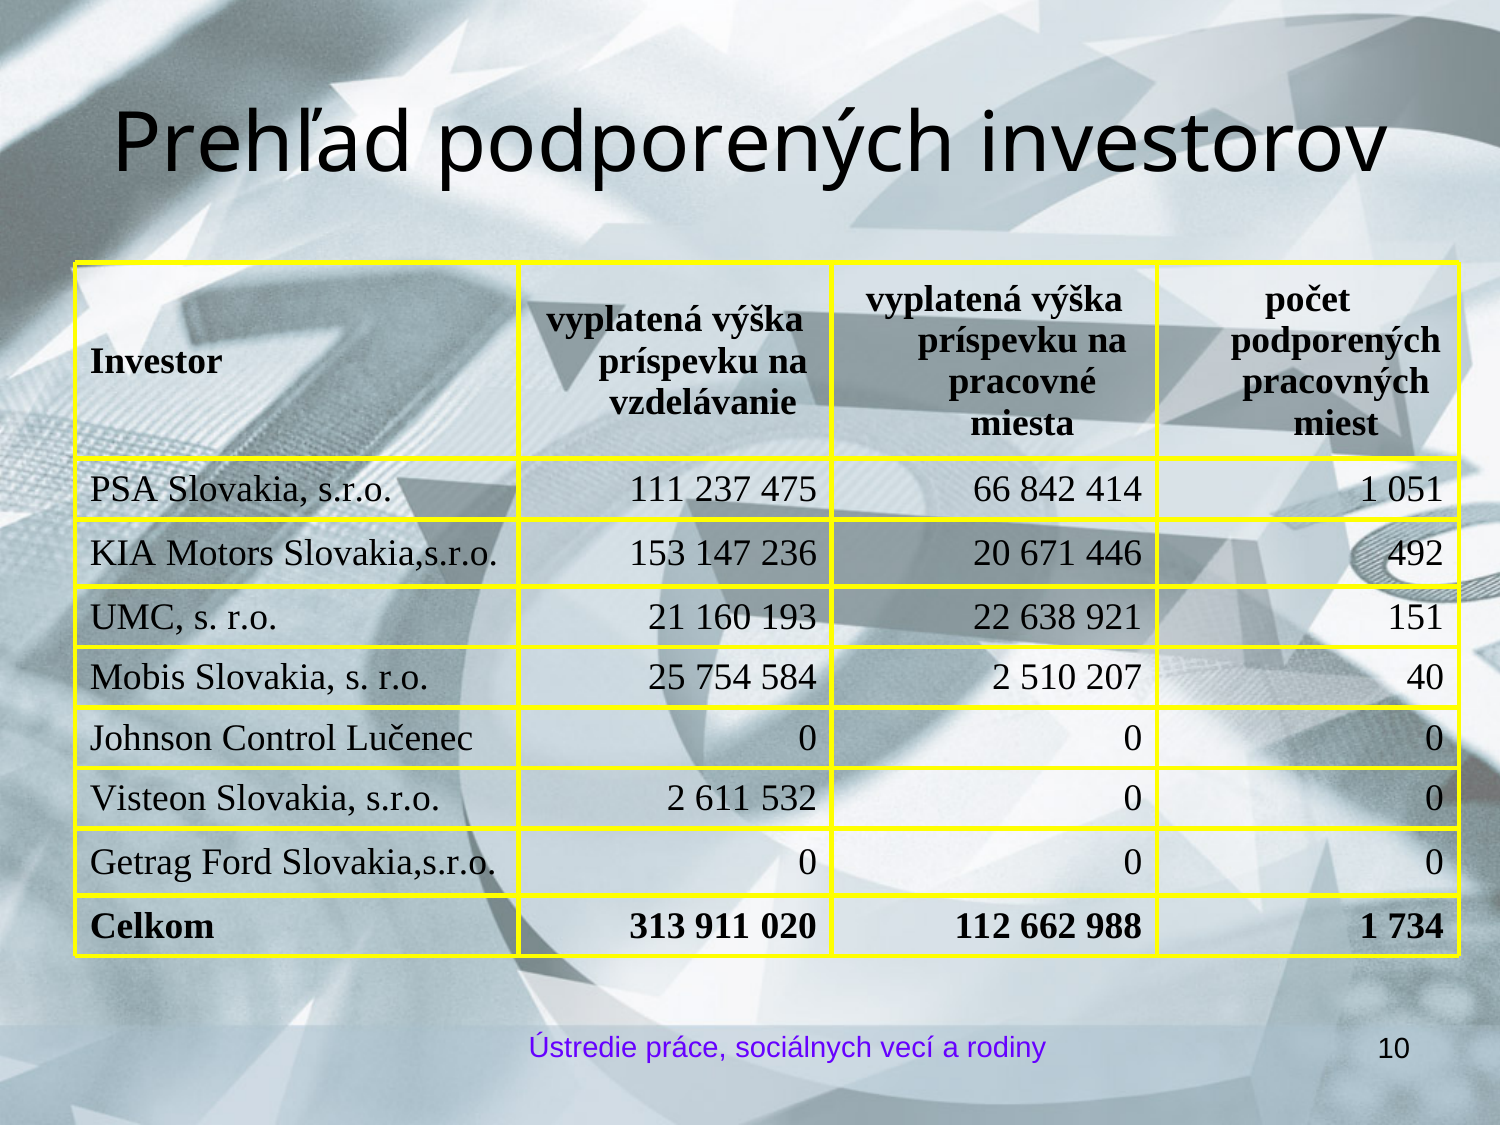

# Prehľad podporených investorov
Investor
vyplatená výška príspevku na vzdelávanie
vyplatená výška príspevku na
pracovné miesta
počet podporených
pracovných miest
PSA Slovakia, s.r.o.
111 237 475
66 842 414
1 051
KIA Motors Slovakia,s.r.o.
153 147 236
20 671 446
492
UMC, s. r.o.
21 160 193
22 638 921
151
Mobis Slovakia, s. r.o.
25 754 584
2 510 207
40
Johnson Control Lučenec
0
0
0
Visteon Slovakia, s.r.o.
2 611 532
0
0
Getrag Ford Slovakia,s.r.o.
0
0
0
Celkom
313 911 020
112 662 988
1 734
10